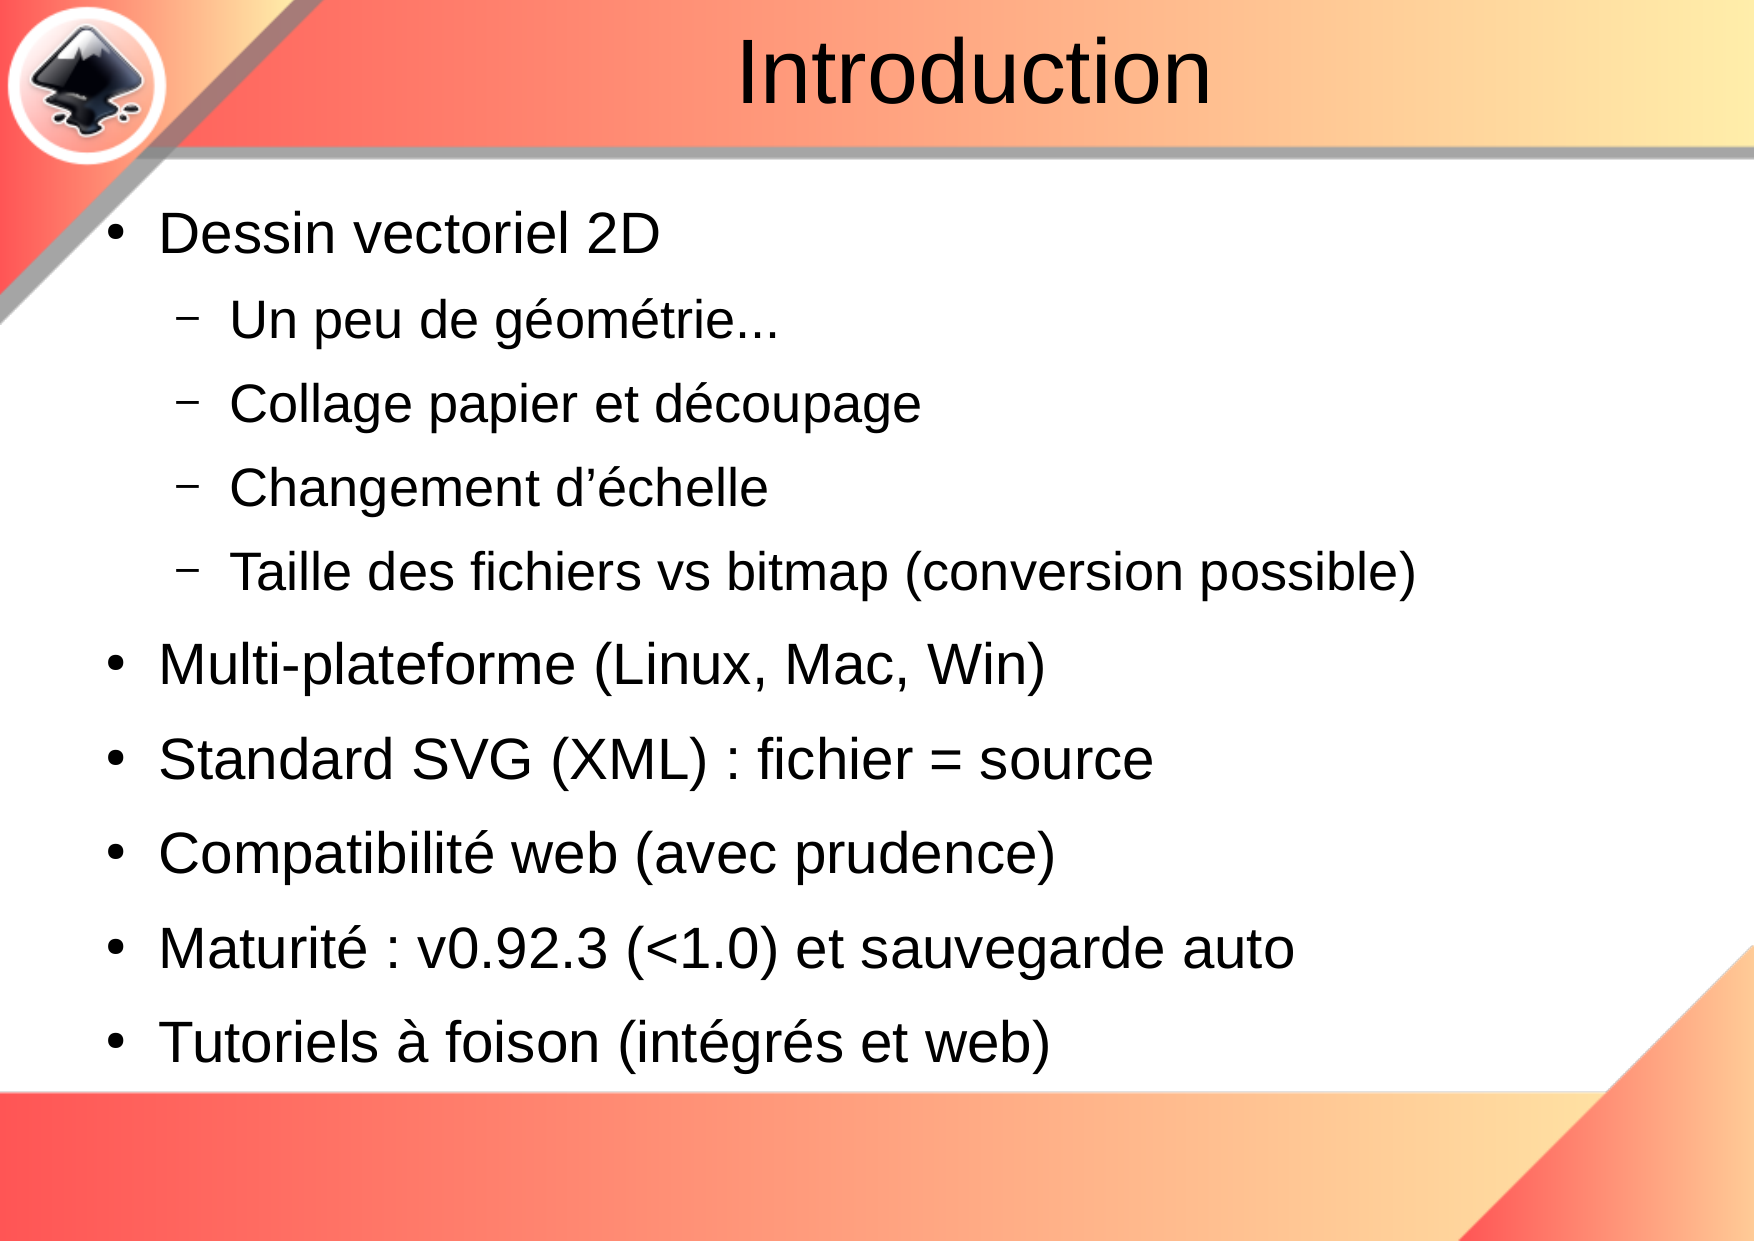

# Introduction
Dessin vectoriel 2D
Un peu de géométrie...
Collage papier et découpage
Changement d’échelle
Taille des fichiers vs bitmap (conversion possible)
Multi-plateforme (Linux, Mac, Win)
Standard SVG (XML) : fichier = source
Compatibilité web (avec prudence)
Maturité : v0.92.3 (<1.0) et sauvegarde auto
Tutoriels à foison (intégrés et web)